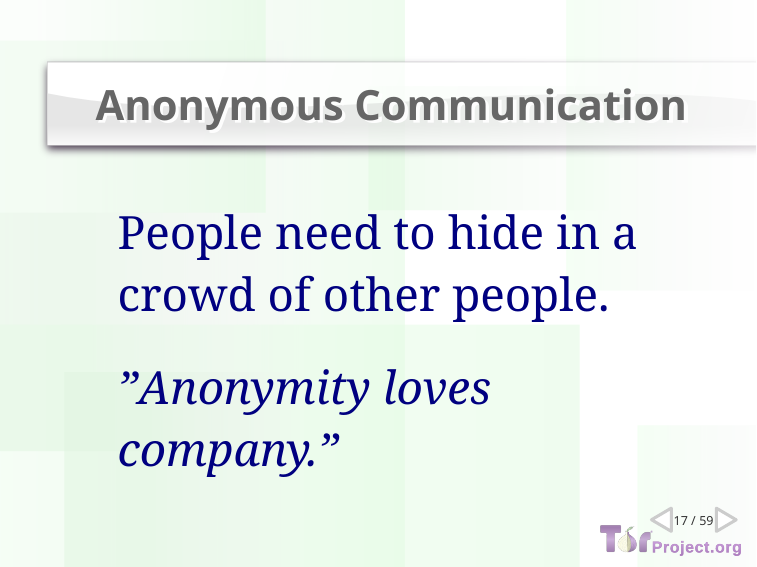

Anonymous Communication
People need to hide in a crowd of other people.
”Anonymity loves company.”